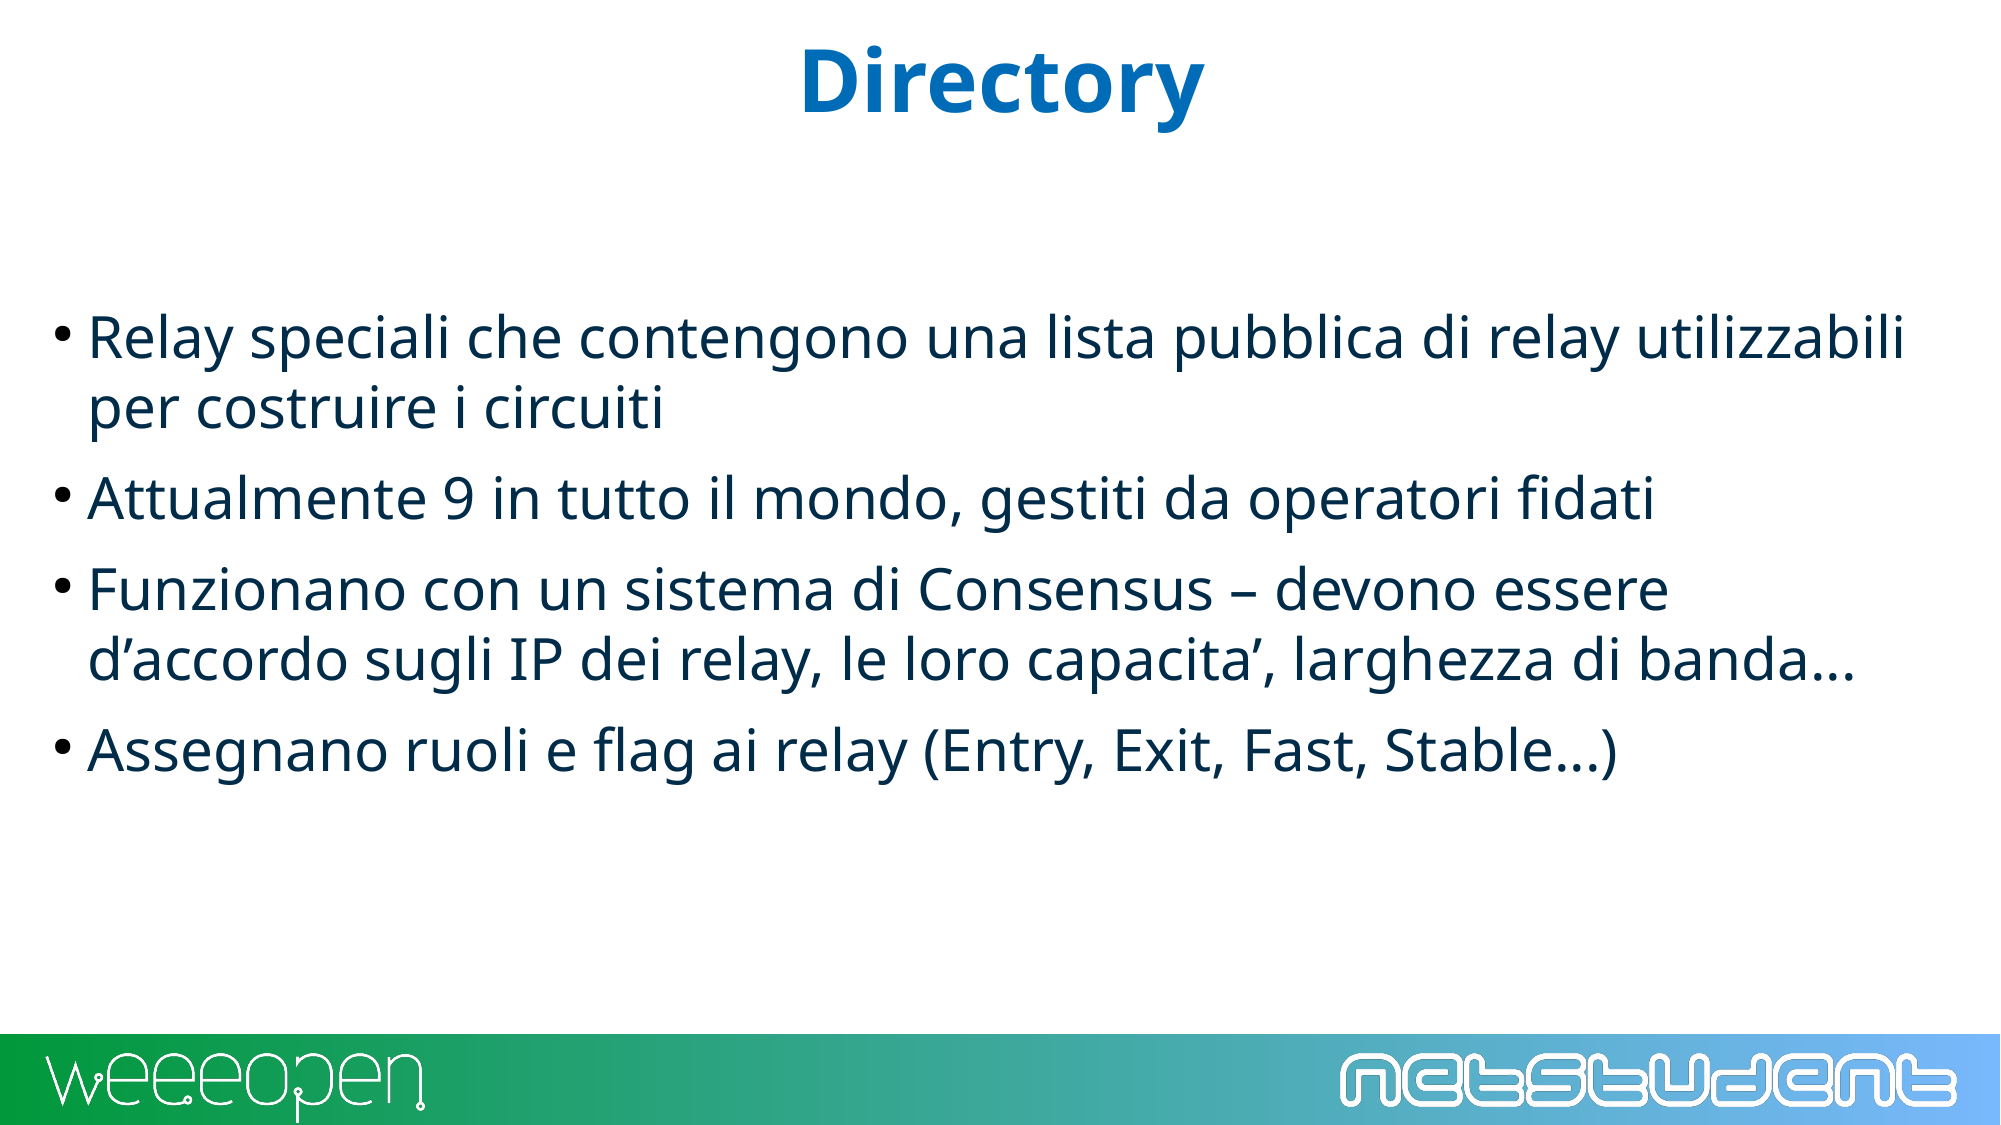

# Directory
Relay speciali che contengono una lista pubblica di relay utilizzabili per costruire i circuiti
Attualmente 9 in tutto il mondo, gestiti da operatori fidati
Funzionano con un sistema di Consensus – devono essere d’accordo sugli IP dei relay, le loro capacita’, larghezza di banda...
Assegnano ruoli e flag ai relay (Entry, Exit, Fast, Stable...)